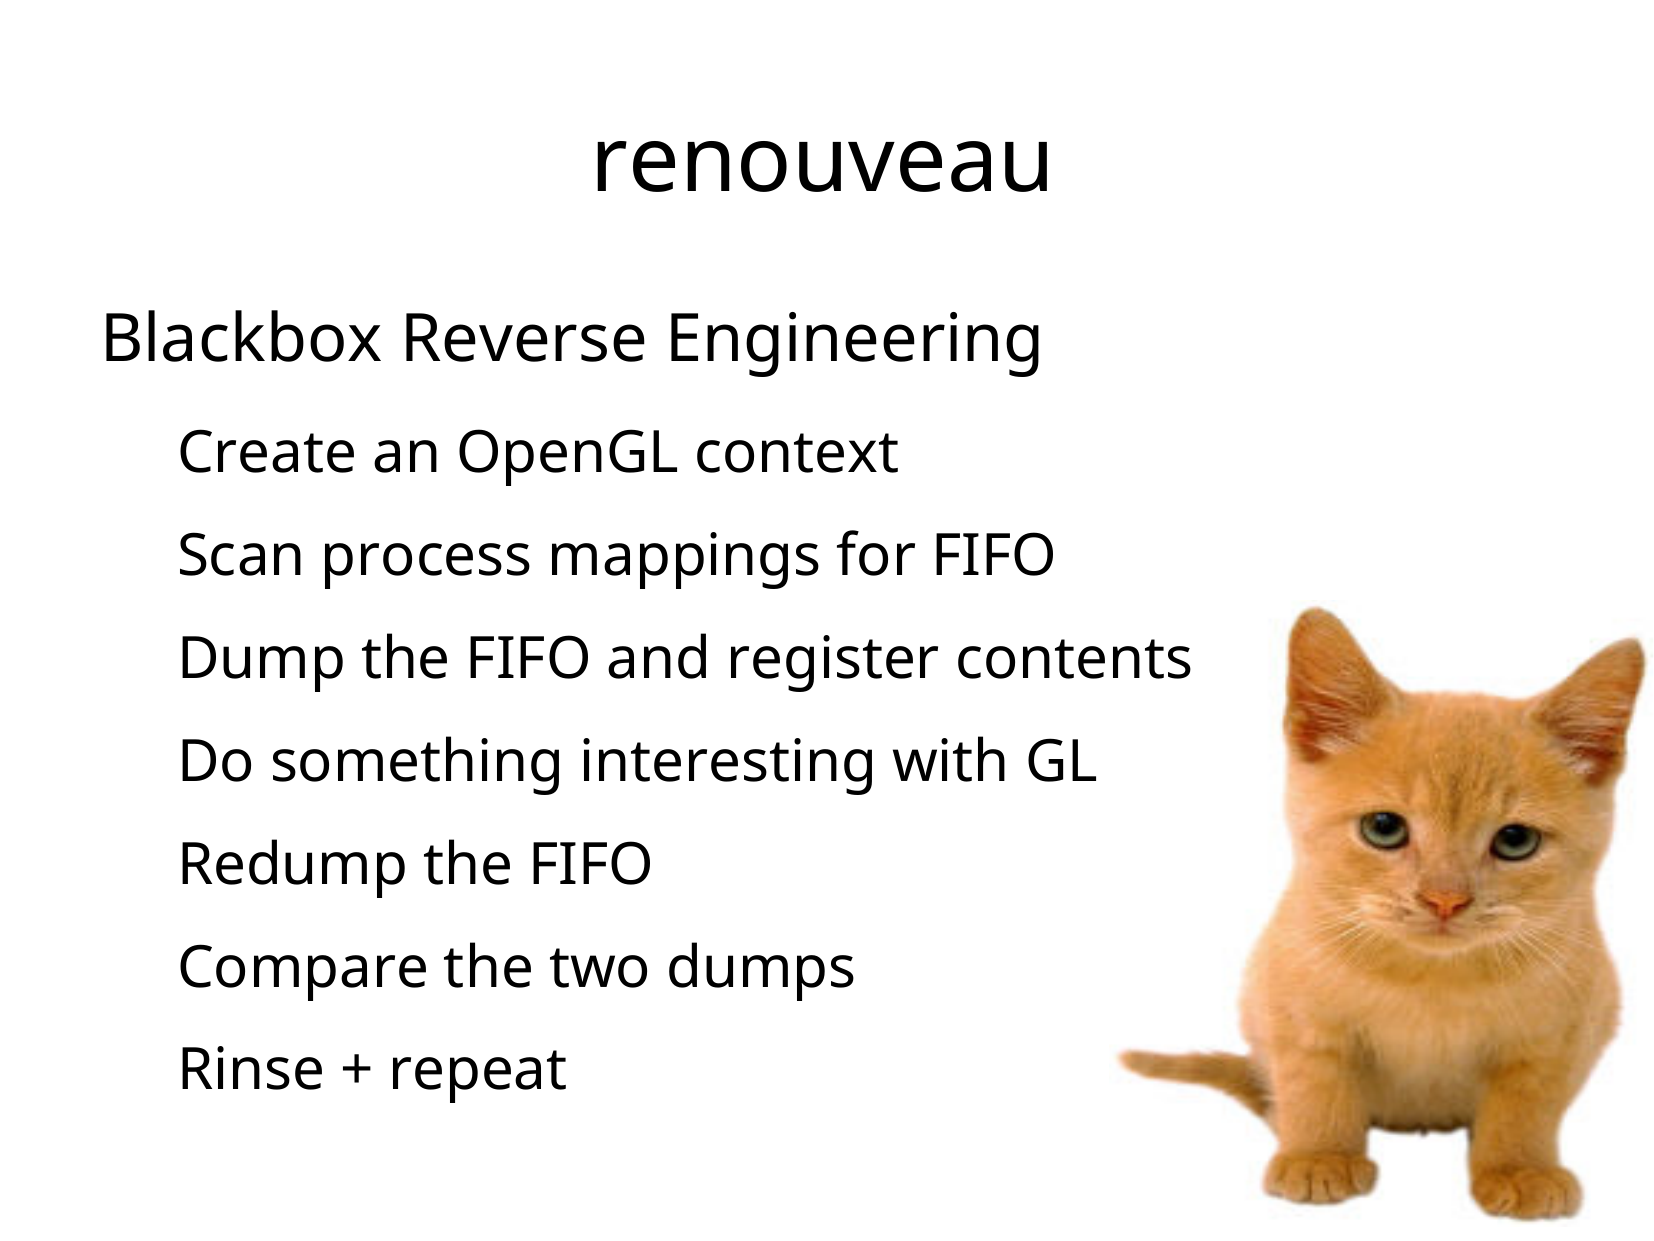

# renouveau
Blackbox Reverse Engineering
Create an OpenGL context
Scan process mappings for FIFO
Dump the FIFO and register contents
Do something interesting with GL
Redump the FIFO
Compare the two dumps
Rinse + repeat